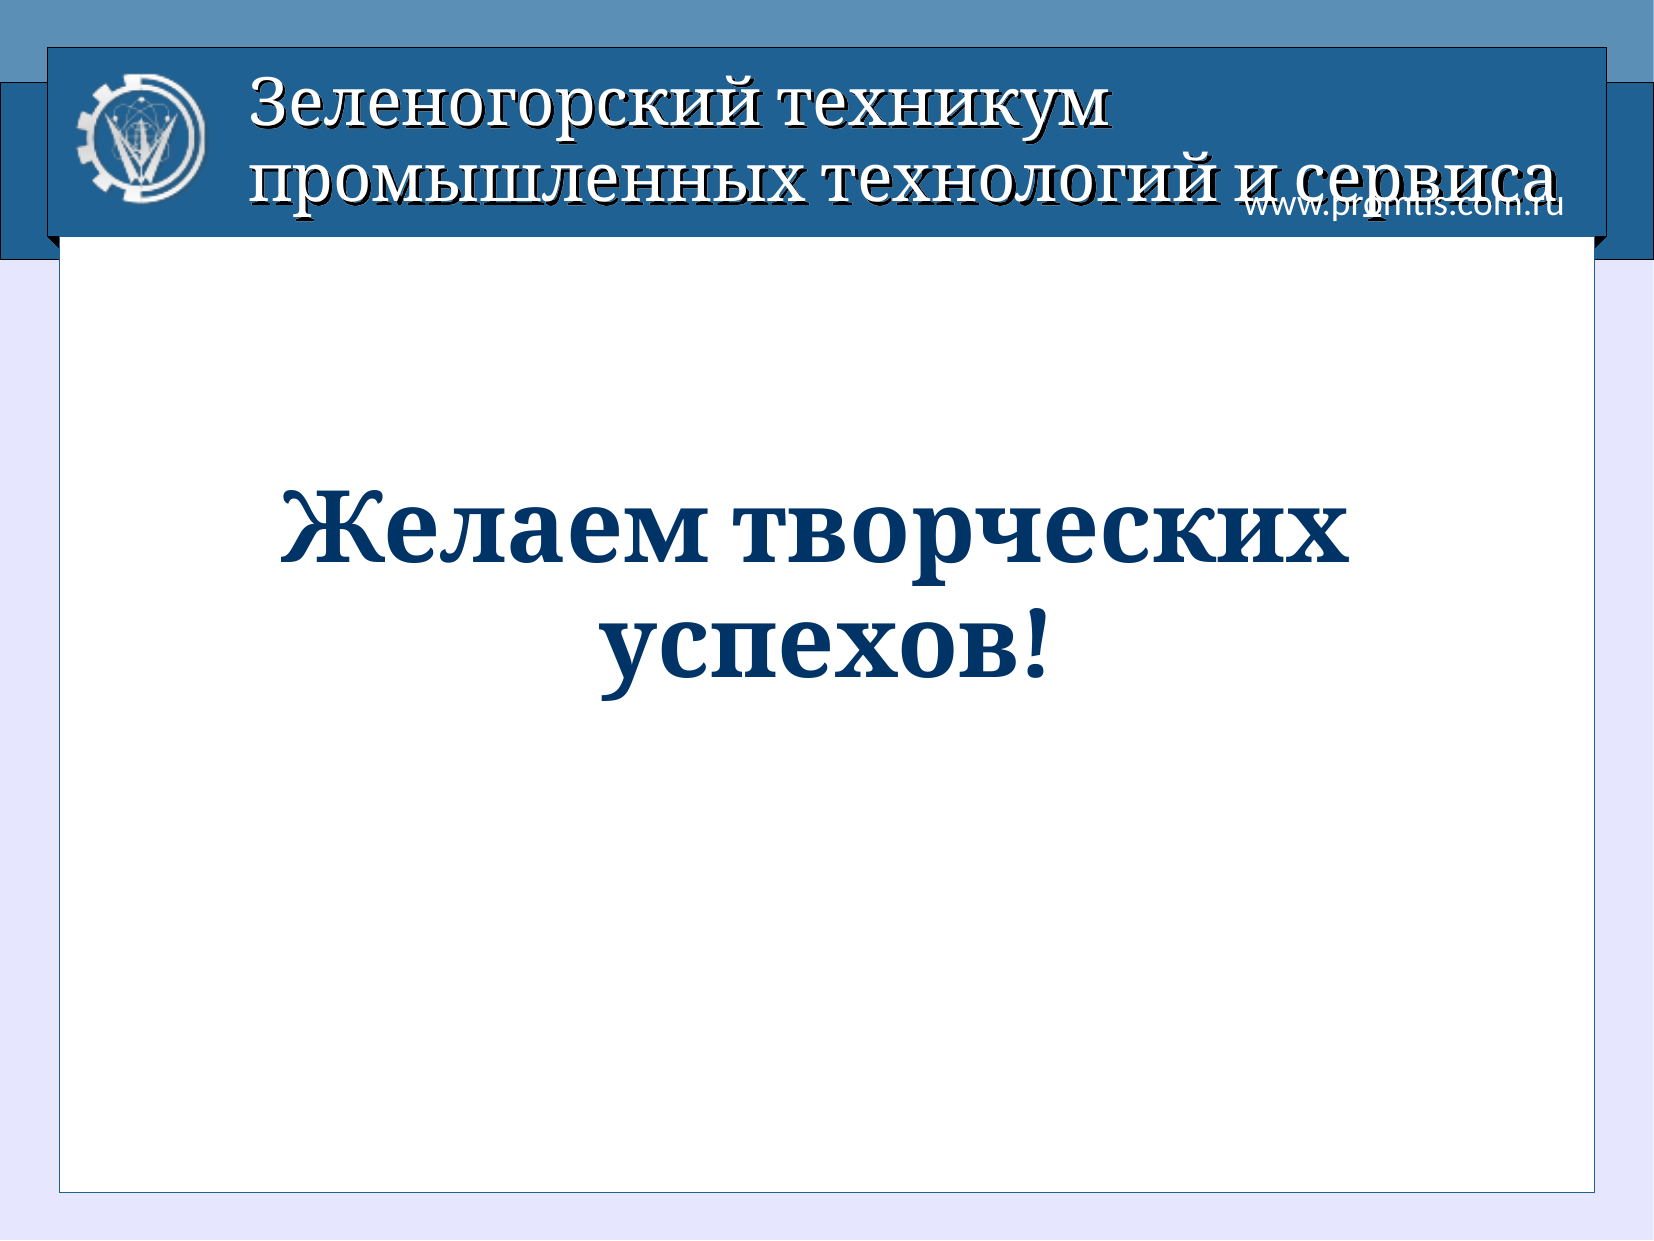

# Зеленогорский техникум промышленных технологий и сервиса
Желаем творческих
успехов!
www.promtis.com.ru